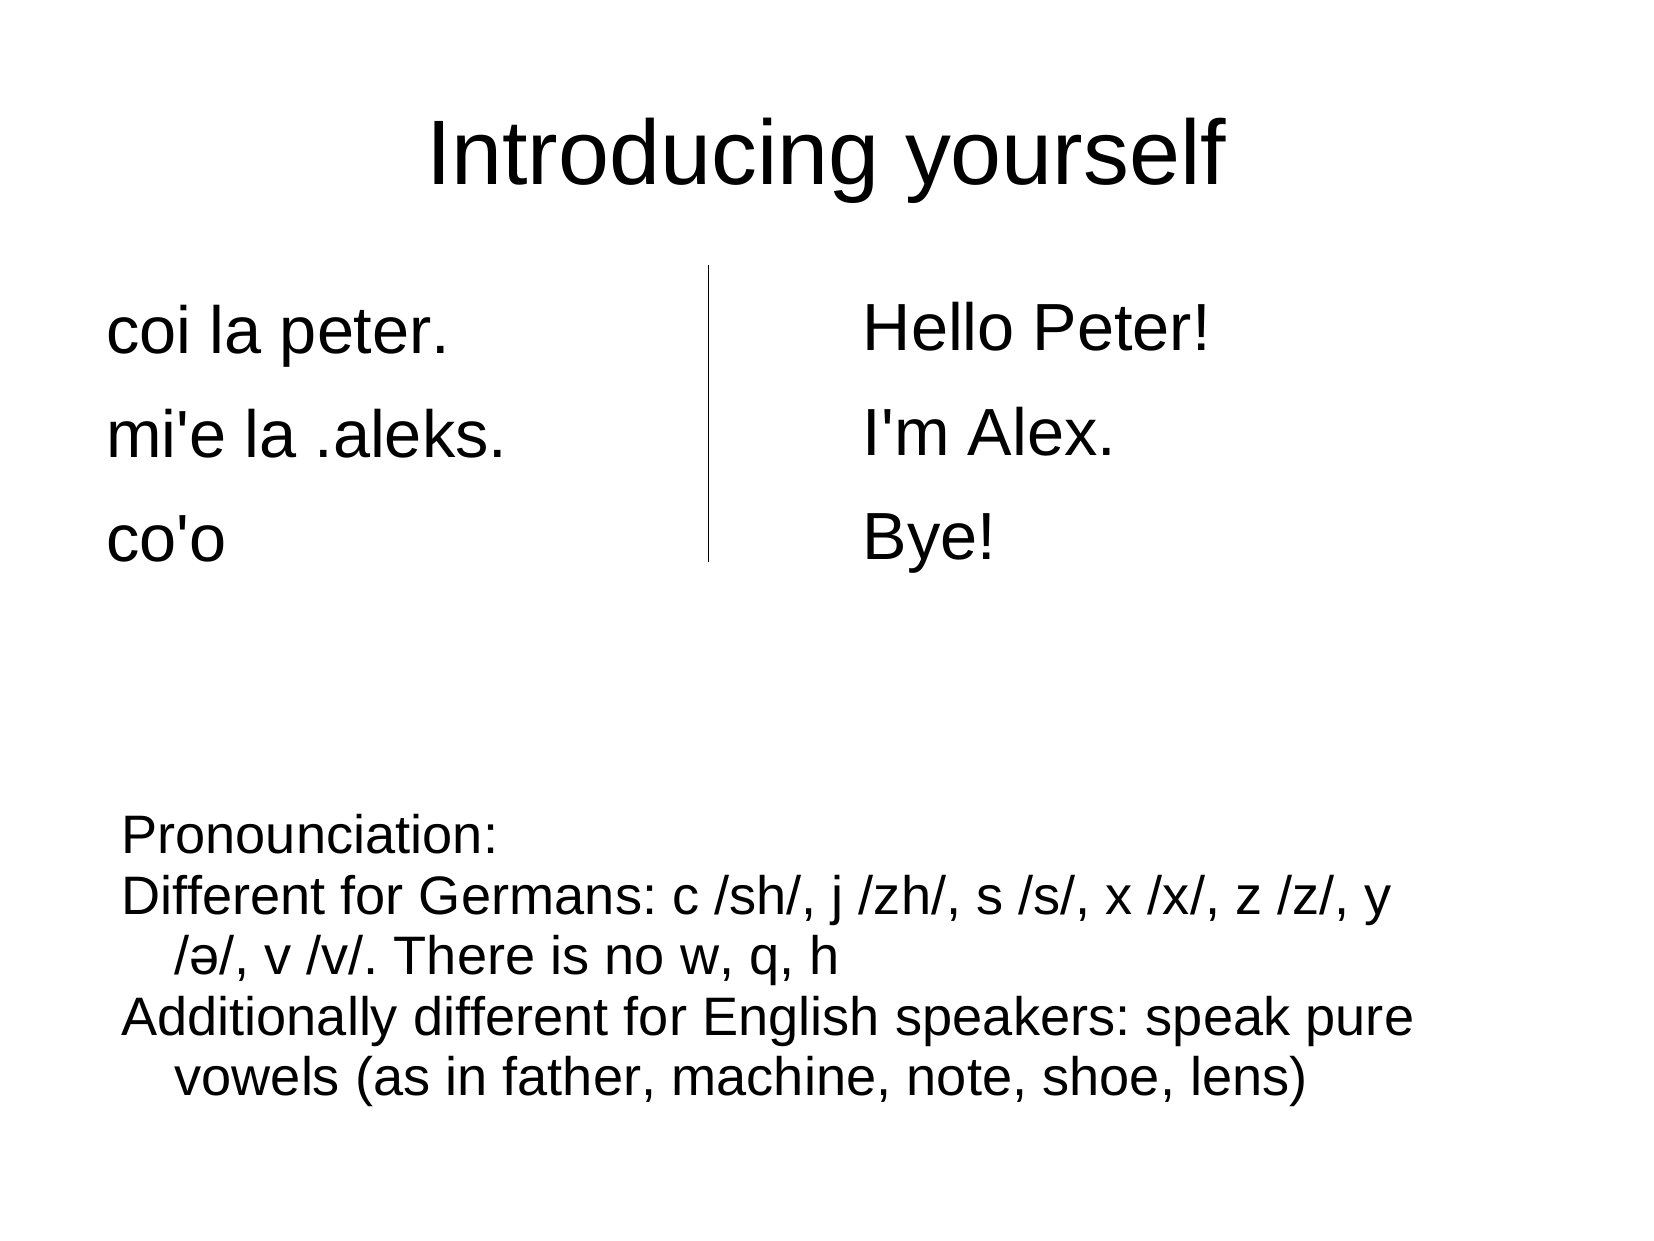

# Introducing yourself
Hello Peter!
I'm Alex.
Bye!
coi la peter.
mi'e la .aleks.
co'o
Pronounciation:
Different for Germans: c /sh/, j /zh/, s /s/, x /x/, z /z/, y /ə/, v /v/. There is no w, q, h
Additionally different for English speakers: speak pure vowels (as in father, machine, note, shoe, lens)